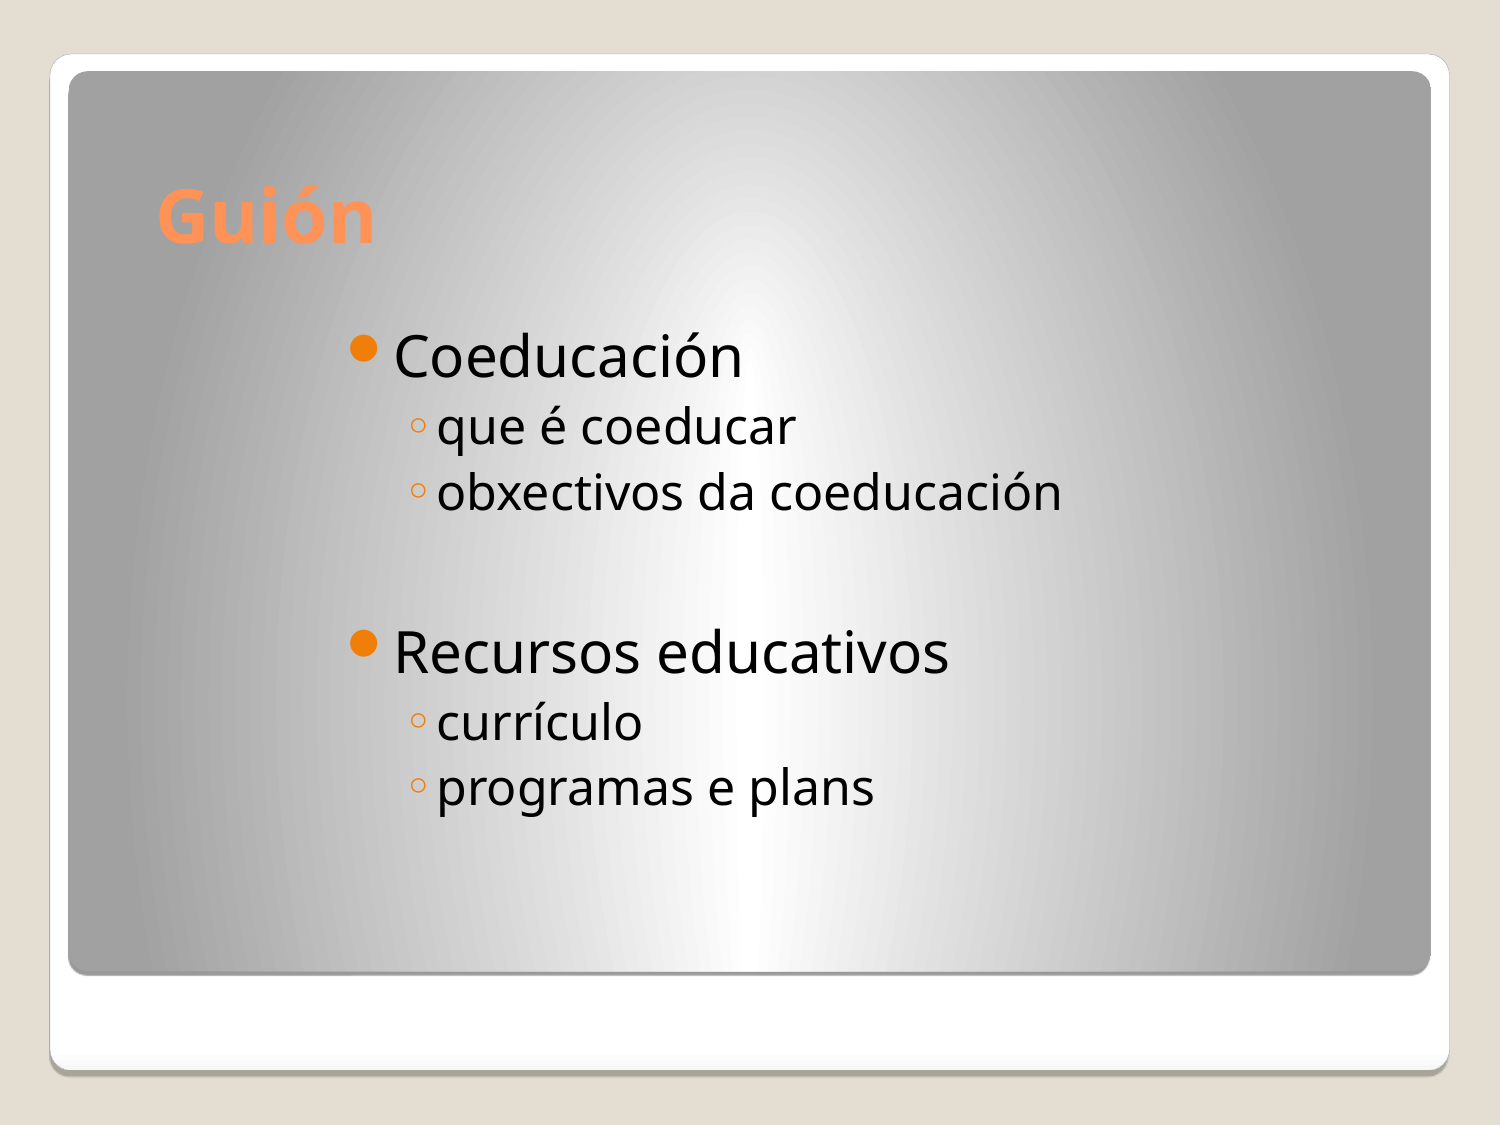

# Guión
Coeducación
que é coeducar
obxectivos da coeducación
Recursos educativos
currículo
programas e plans